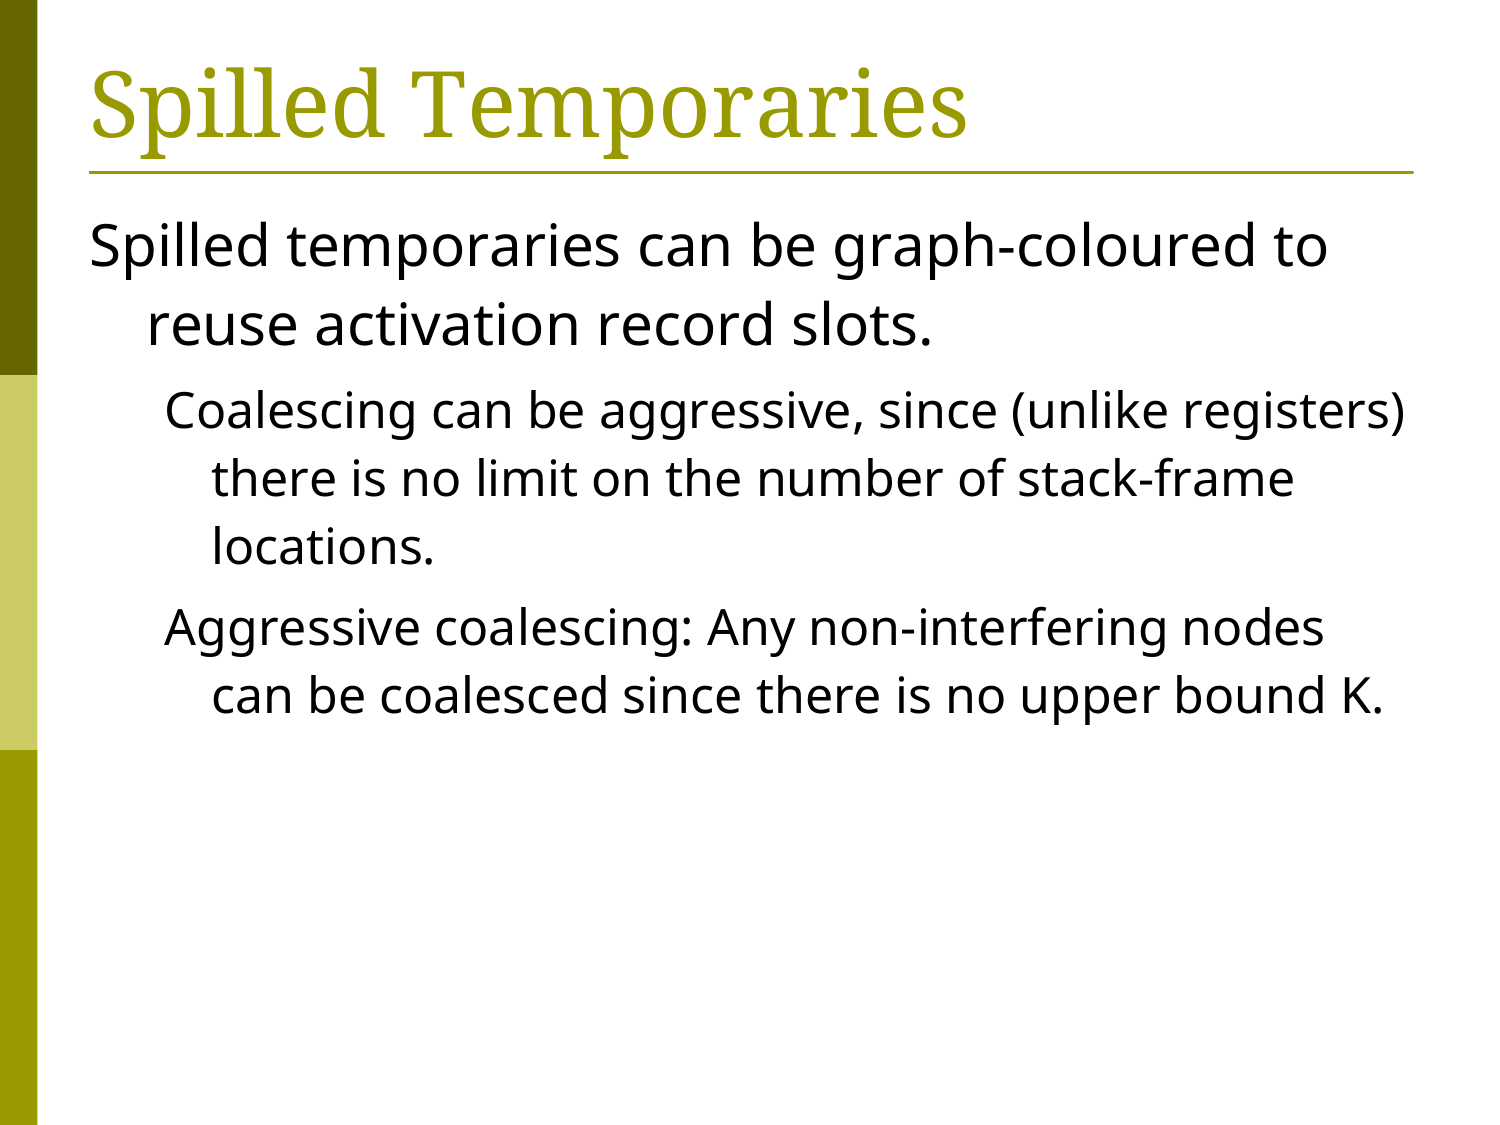

# Spilled Temporaries
Spilled temporaries can be graph-coloured to reuse activation record slots.
Coalescing can be aggressive, since (unlike registers) there is no limit on the number of stack-frame locations.
Aggressive coalescing: Any non-interfering nodes can be coalesced since there is no upper bound K.